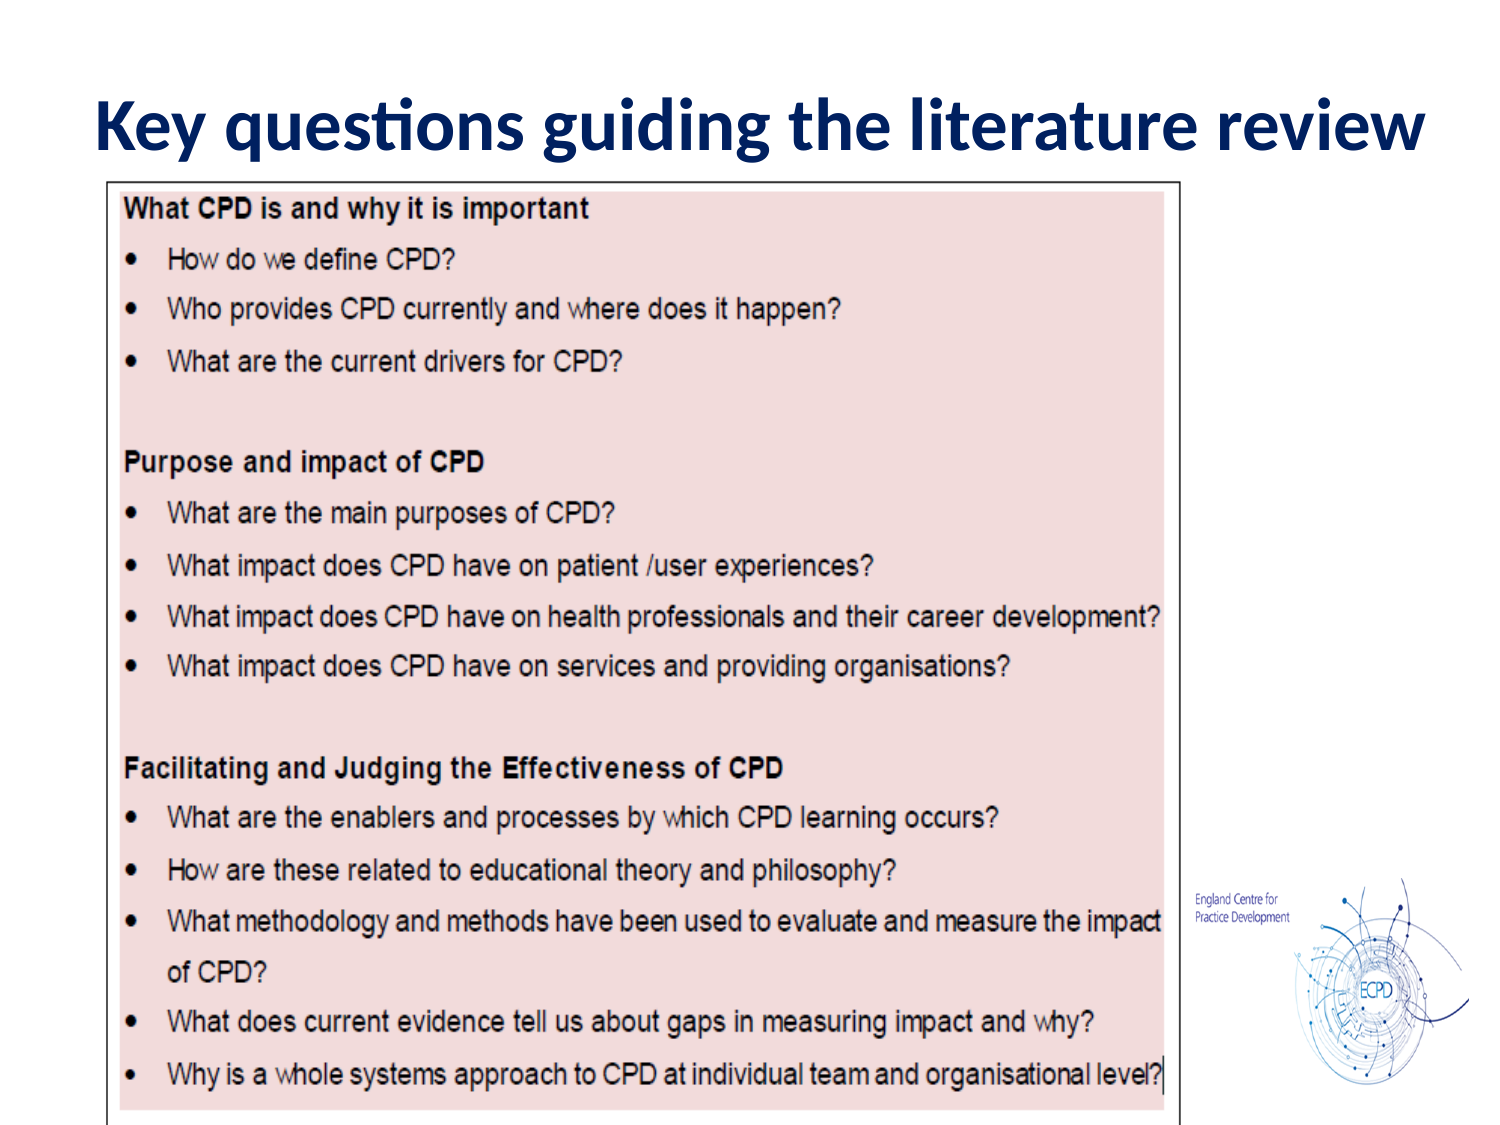

# Key questions guiding the literature review